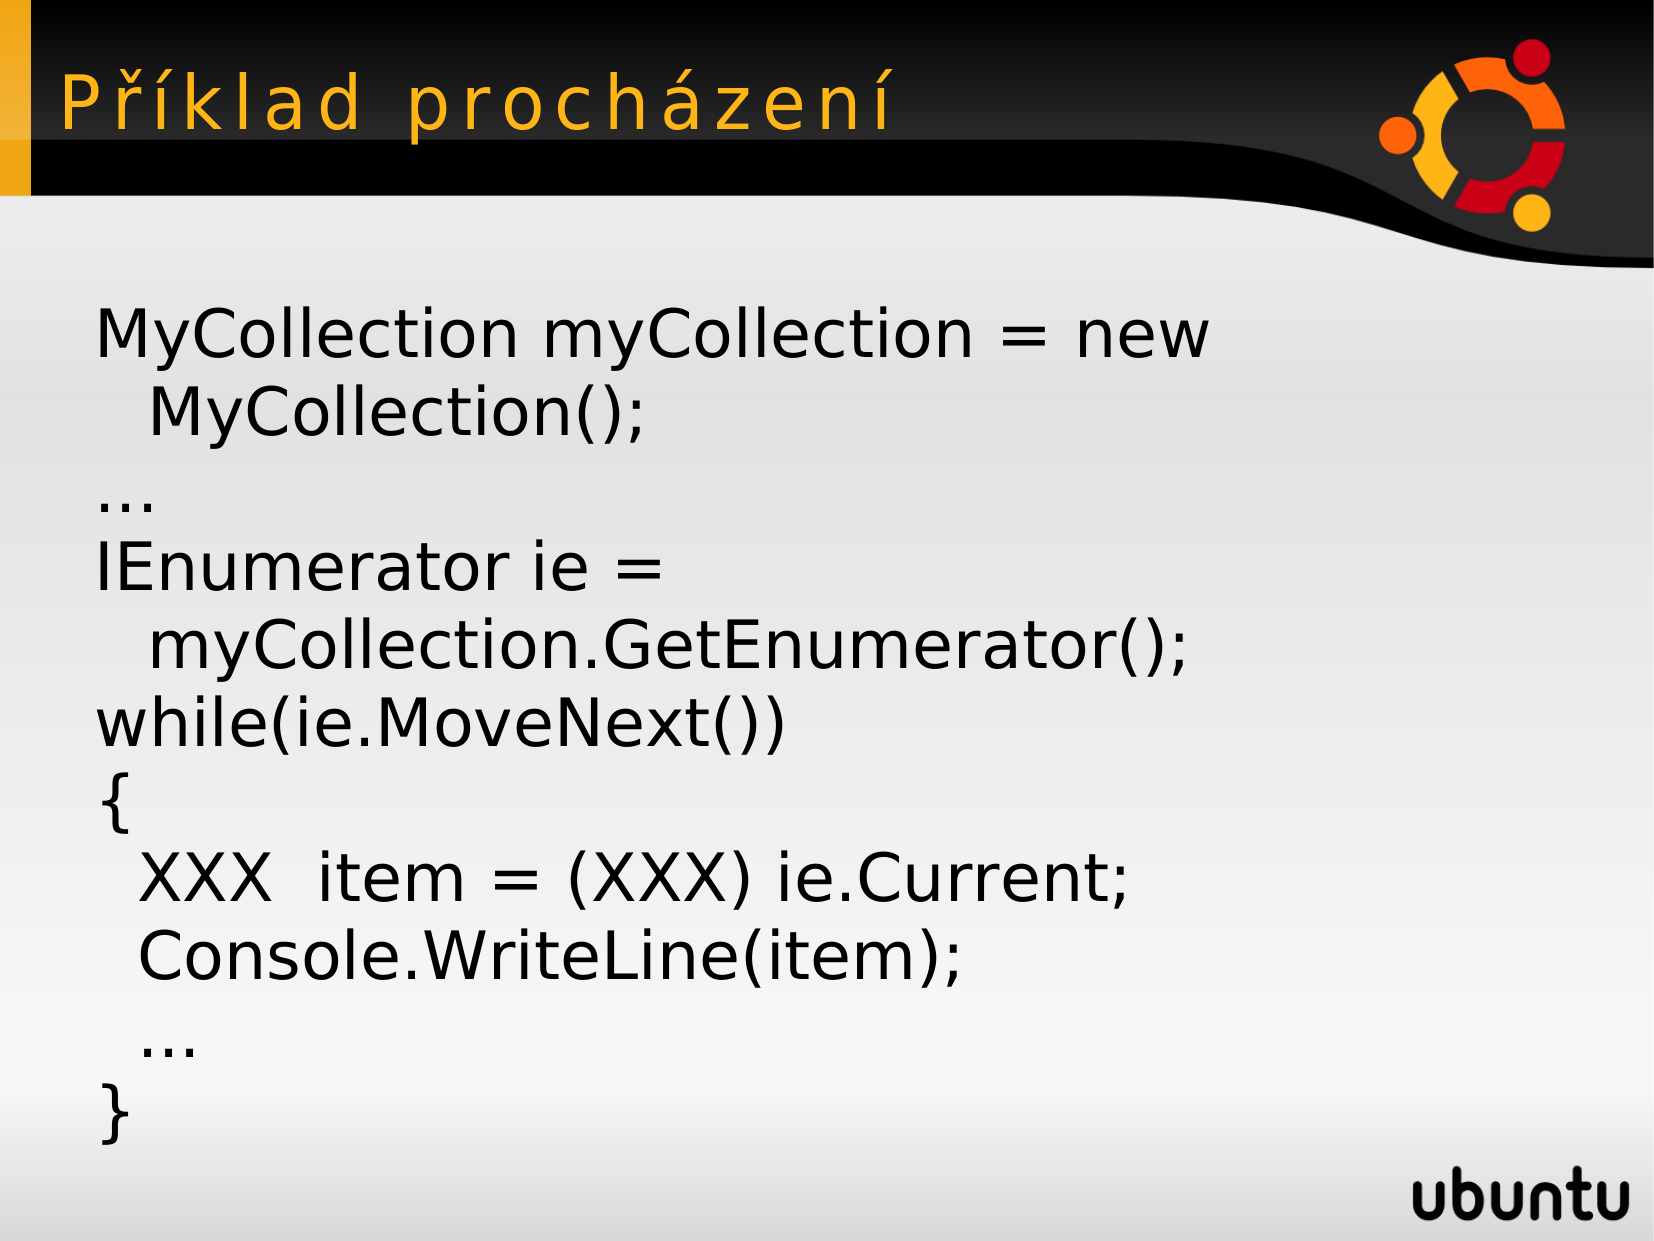

# Příklad procházení
MyCollection myCollection = new MyCollection();
...
IEnumerator ie = myCollection.GetEnumerator();
while(ie.MoveNext())
{
 XXX item = (XXX) ie.Current;
 Console.WriteLine(item);
 ...
}